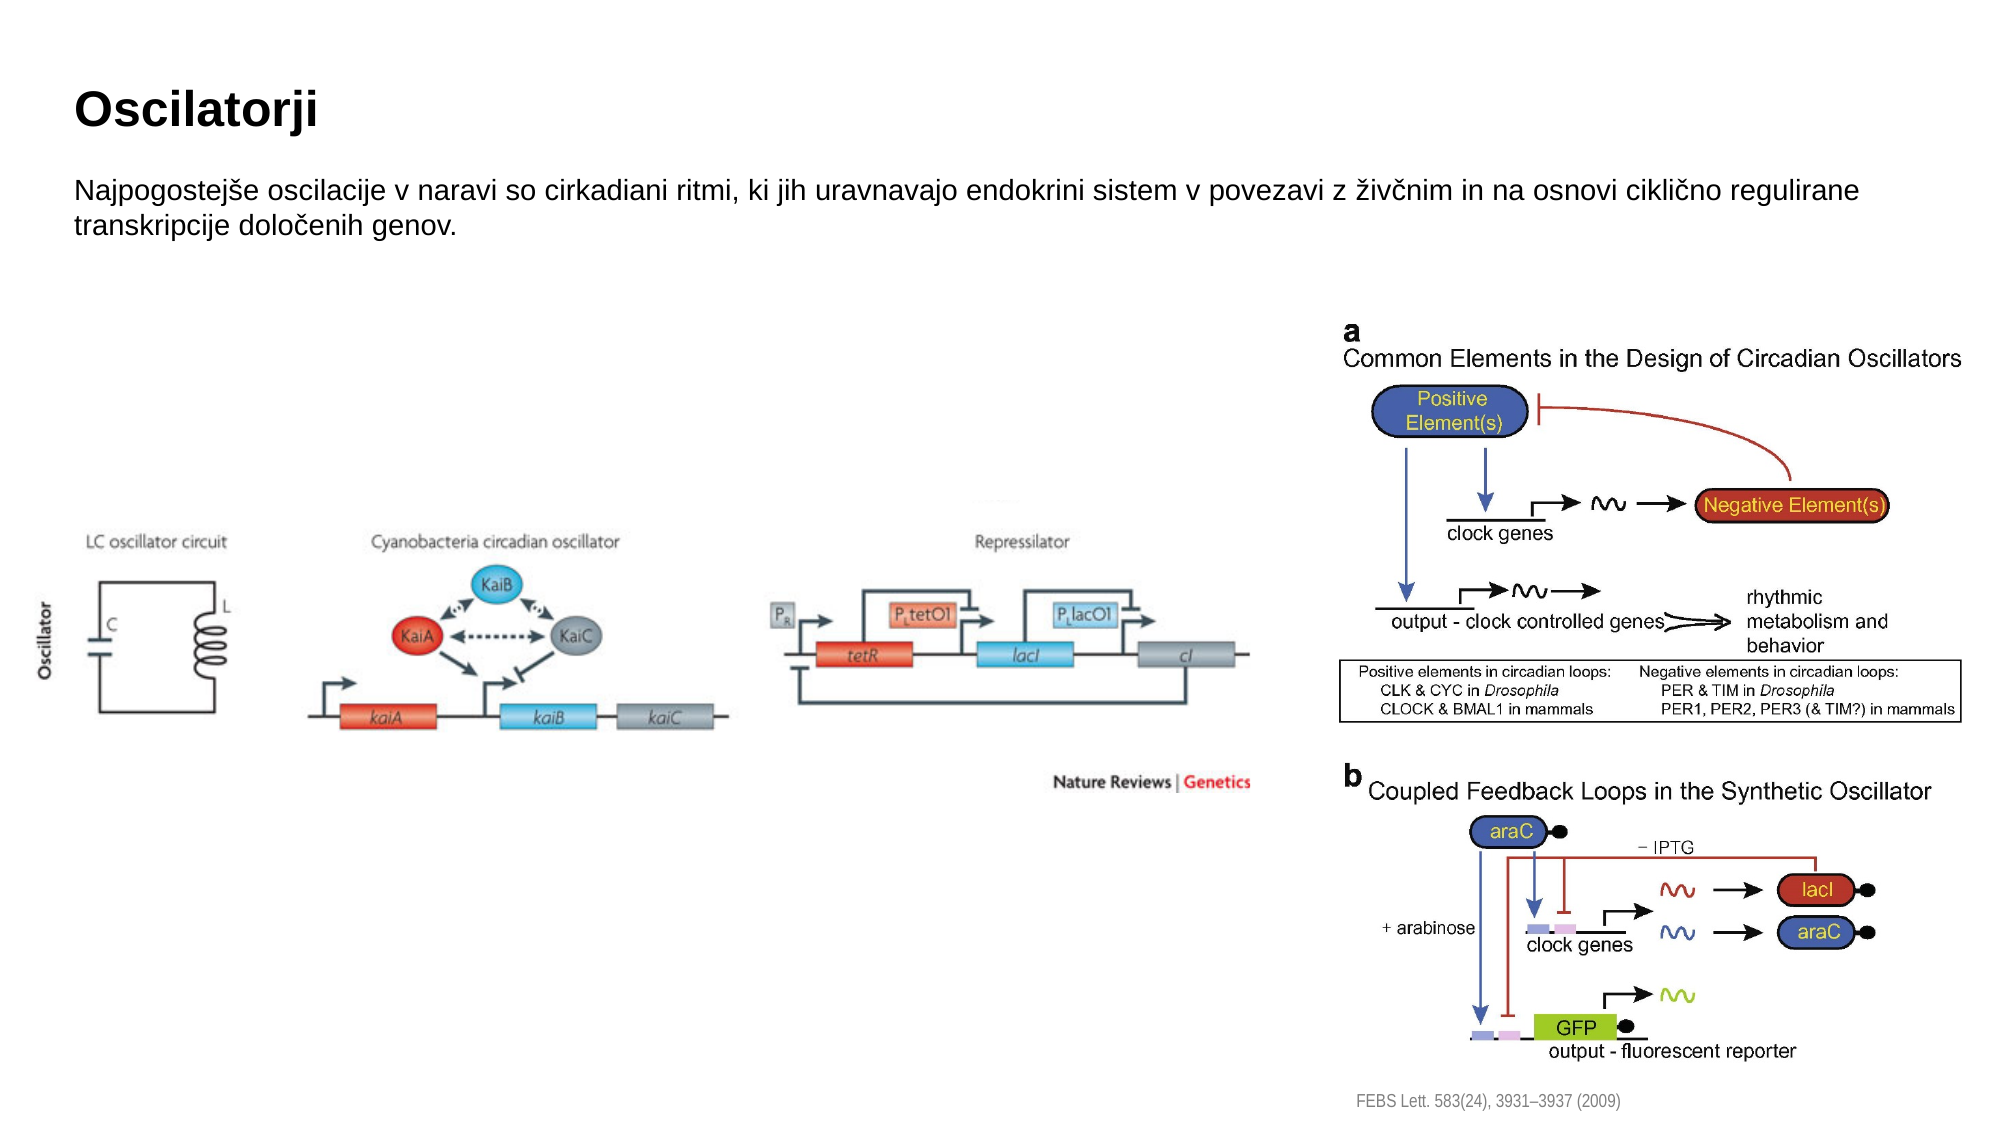

Oscilatorji
Najpogostejše oscilacije v naravi so cirkadiani ritmi, ki jih uravnavajo endokrini sistem v povezavi z živčnim in na osnovi ciklično regulirane transkripcije določenih genov.
FEBS Lett. 583(24), 3931–3937 (2009)